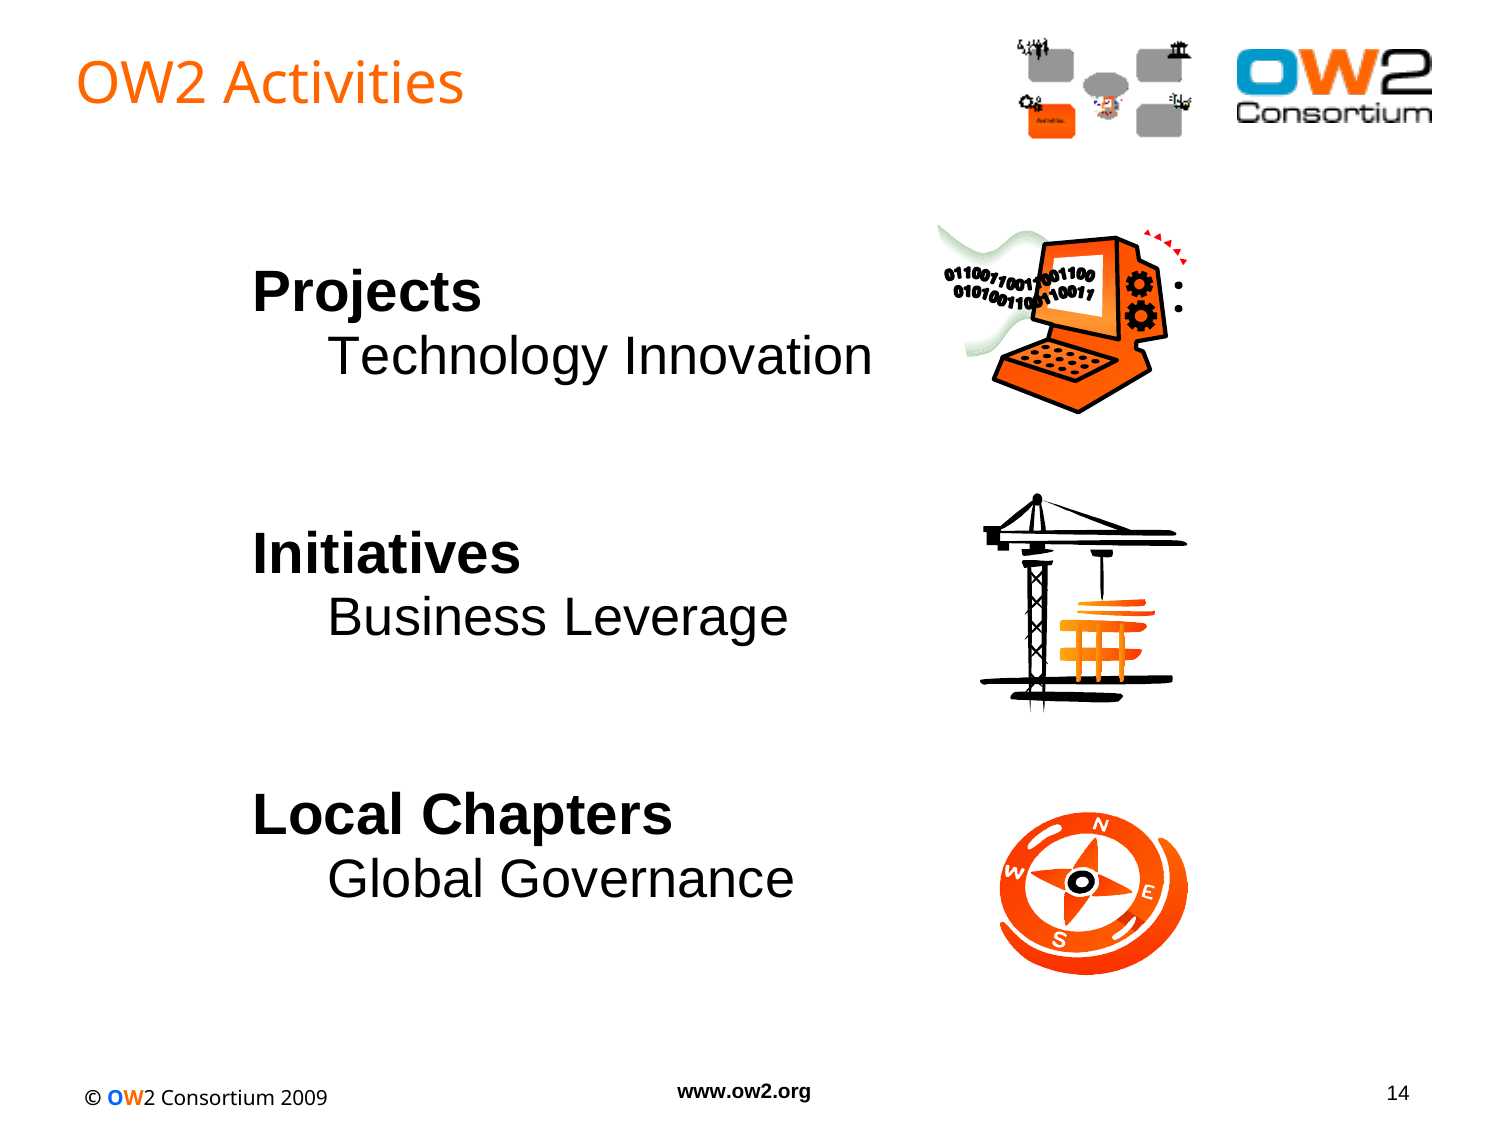

# OW2 Activities
Projects
Technology Innovation
Initiatives
Business Leverage
Local Chapters
Global Governance
14